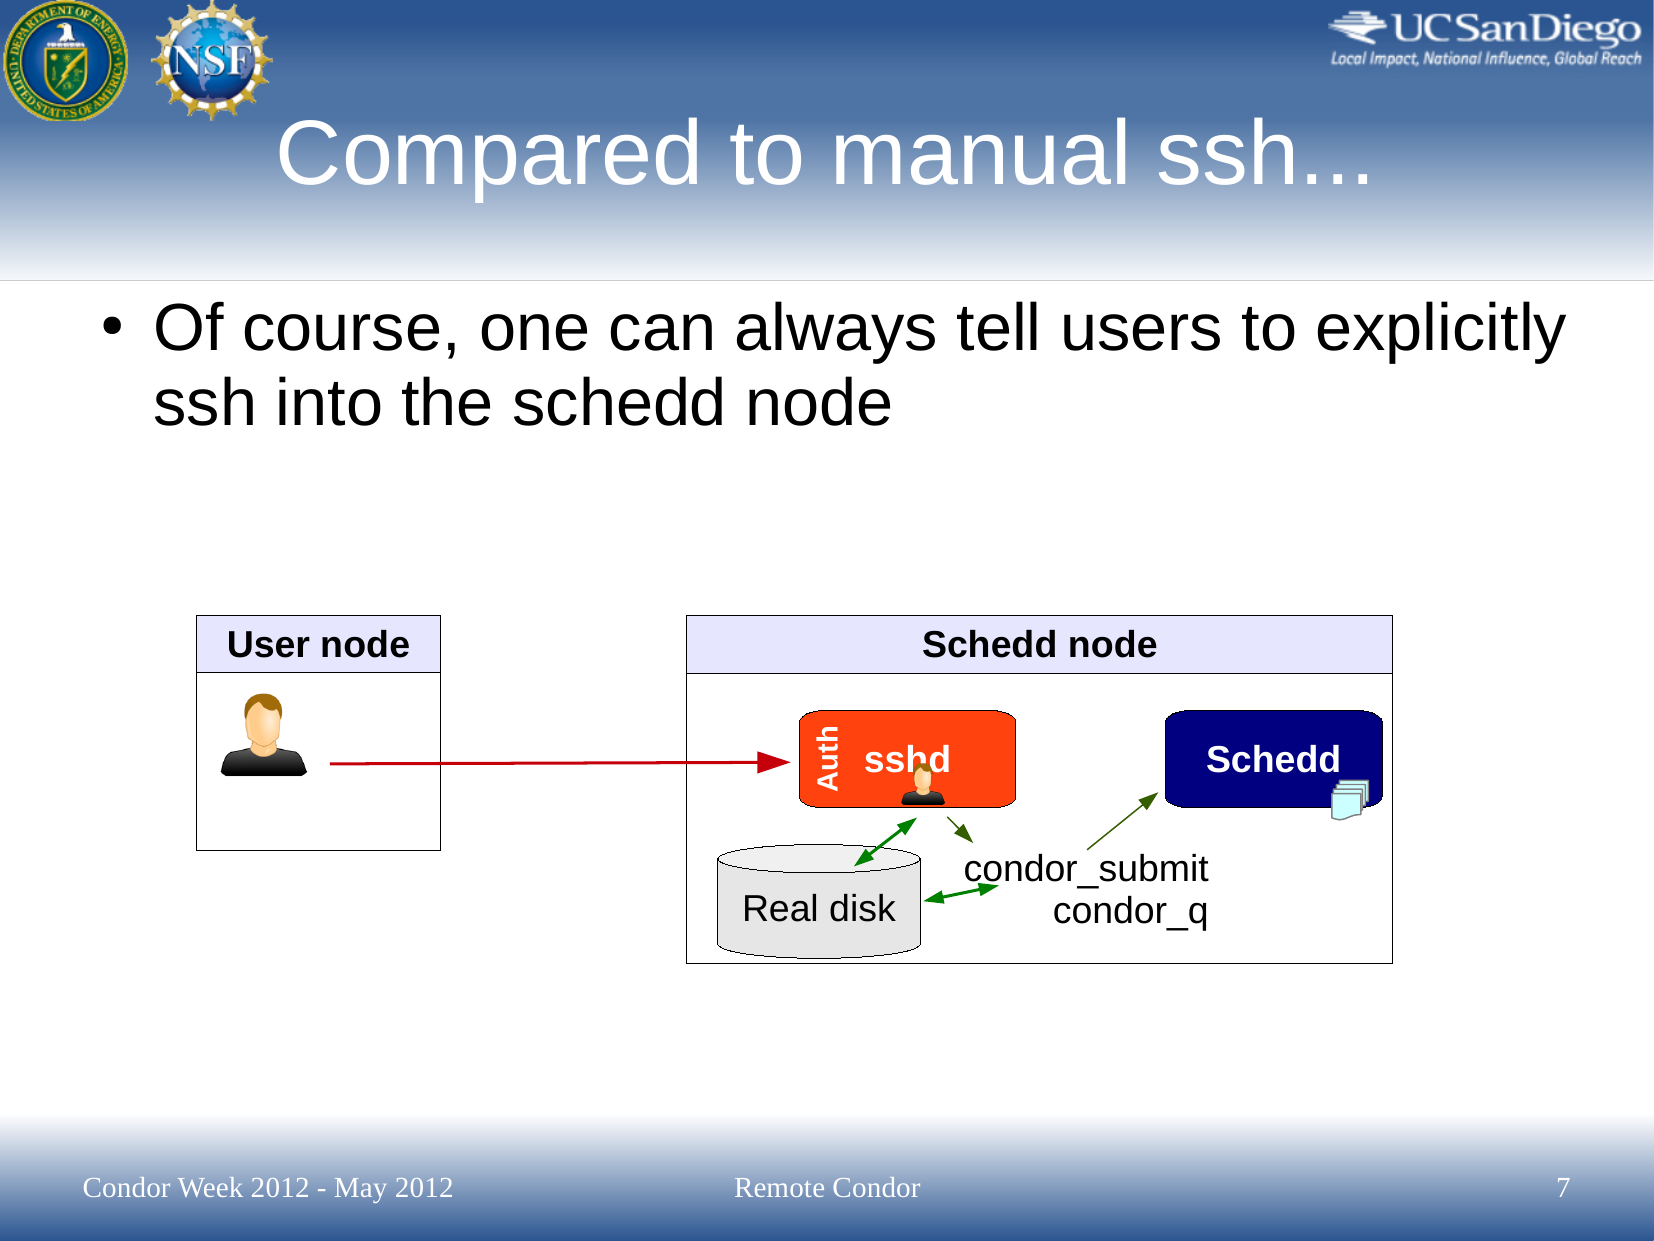

# Compared to manual ssh...
Of course, one can always tell users to explicitly ssh into the schedd node
User node
Schedd node
Schedd
sshd
Auth
condor_submit
condor_q
Real disk
Condor Week 2012 - May 2012
Remote Condor
7